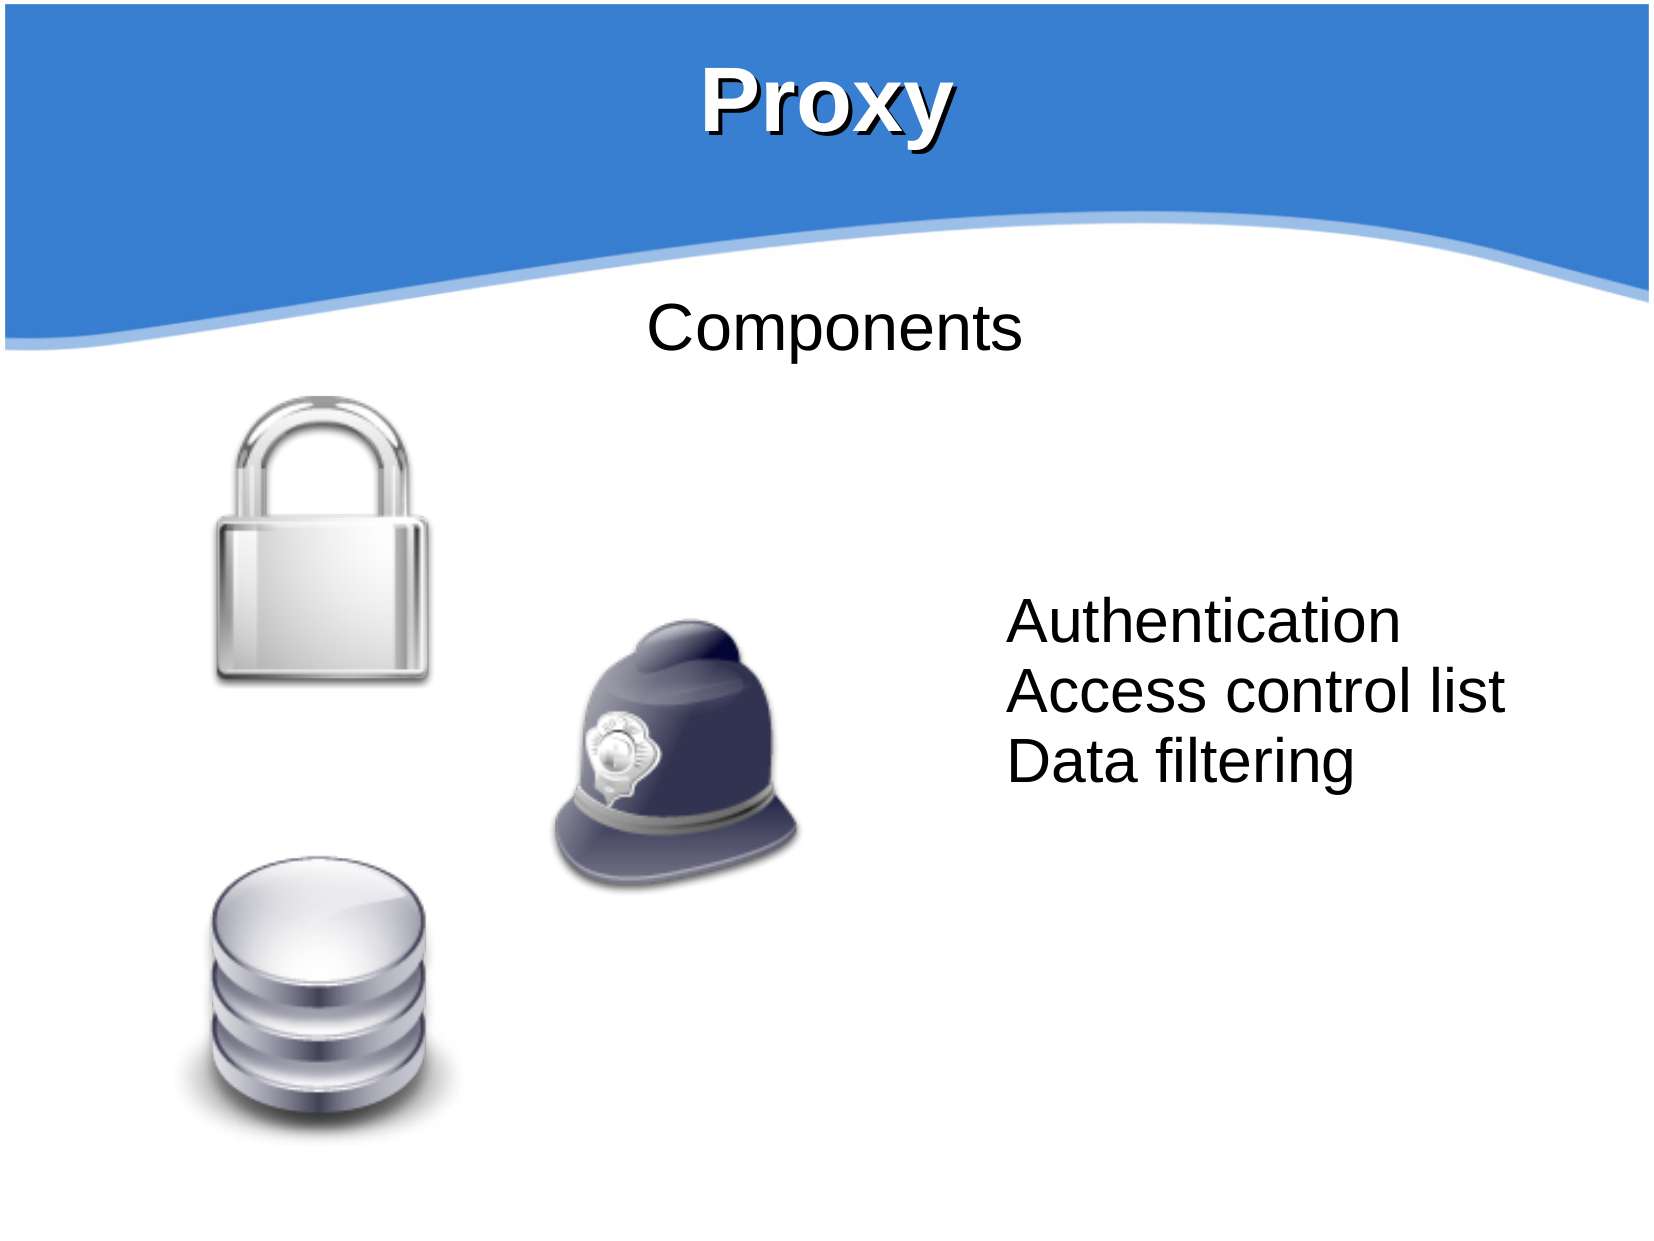

# Proxy
Components
 Authentication
 Access control list
 Data filtering